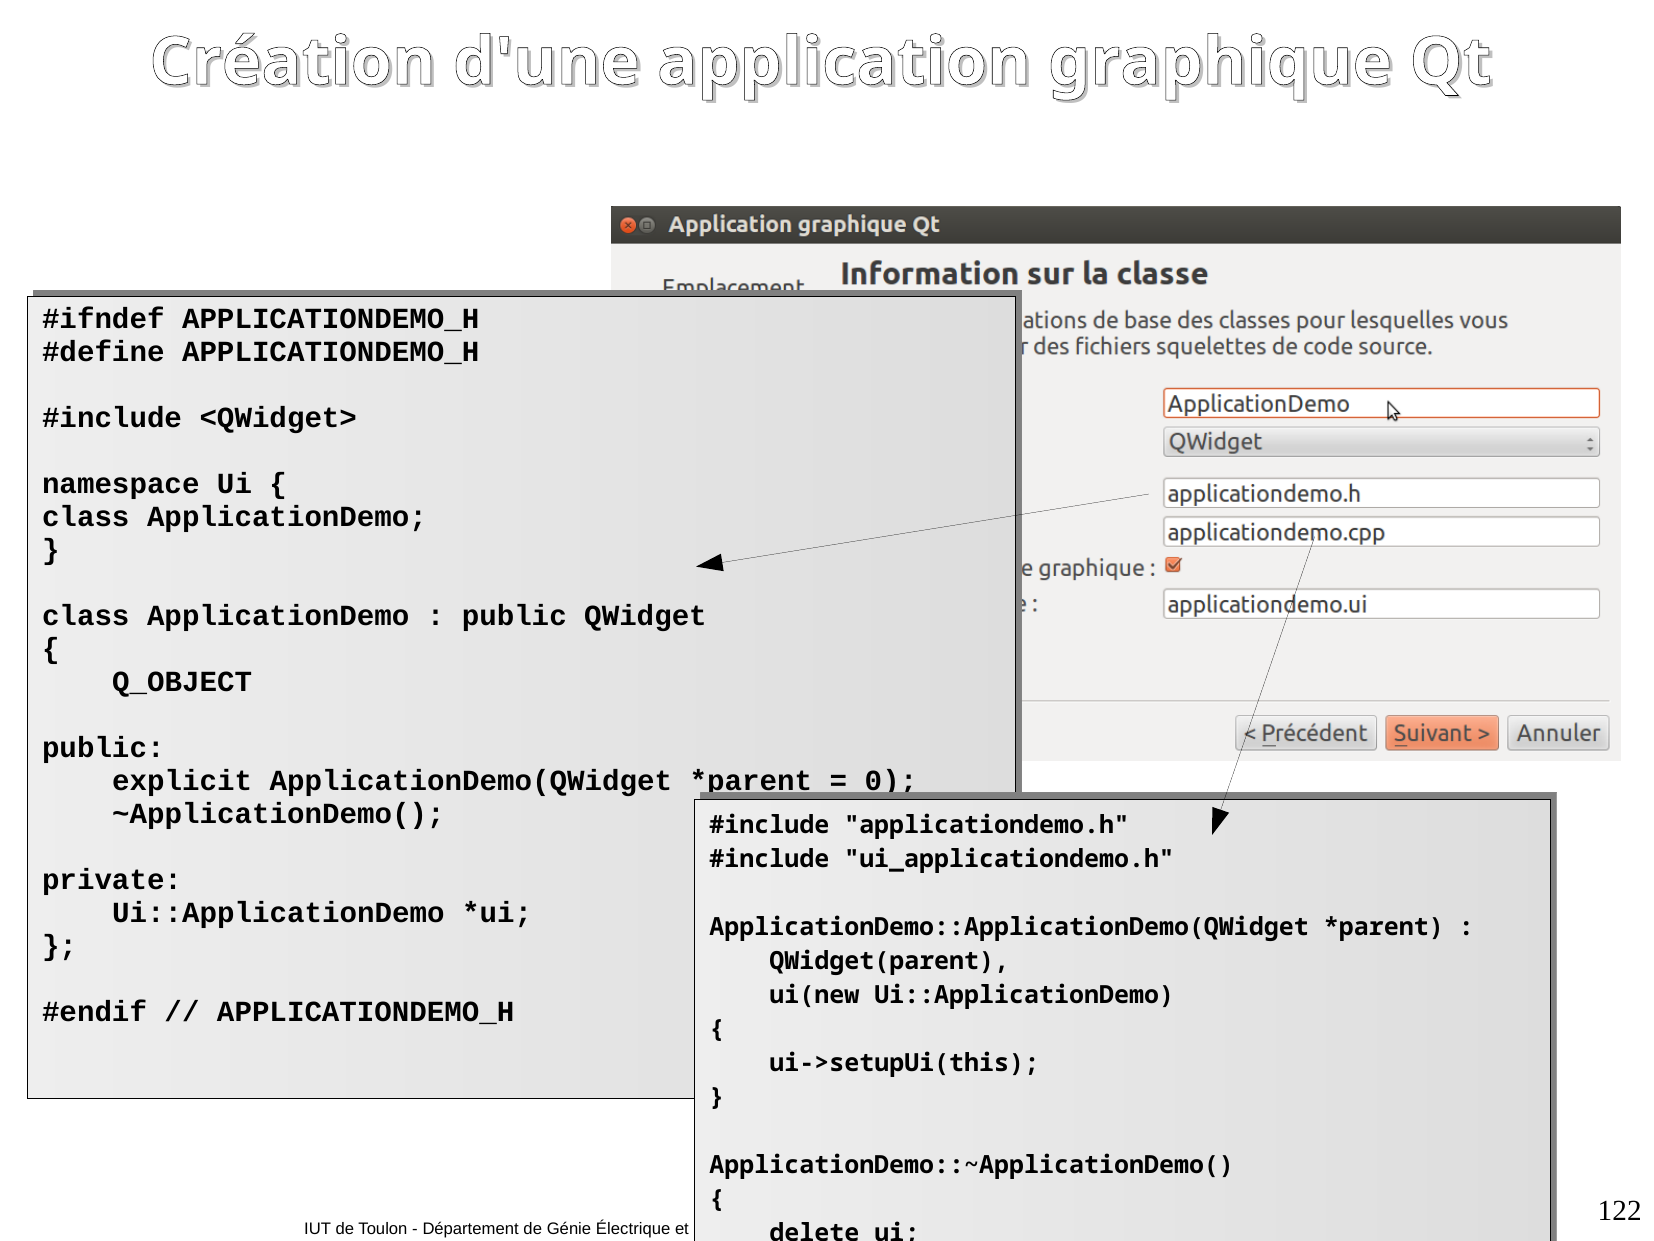

# Création d'une application graphique Qt
#ifndef APPLICATIONDEMO_H
#define APPLICATIONDEMO_H
#include <QWidget>
namespace Ui {
class ApplicationDemo;
}
class ApplicationDemo : public QWidget
{
 Q_OBJECT
public:
 explicit ApplicationDemo(QWidget *parent = 0);
 ~ApplicationDemo();
private:
 Ui::ApplicationDemo *ui;
};
#endif // APPLICATIONDEMO_H
#include "applicationdemo.h"
#include "ui_applicationdemo.h"
ApplicationDemo::ApplicationDemo(QWidget *parent) :
 QWidget(parent),
 ui(new Ui::ApplicationDemo)
{
 ui->setupUi(this);
}
ApplicationDemo::~ApplicationDemo()
{
 delete ui;
}